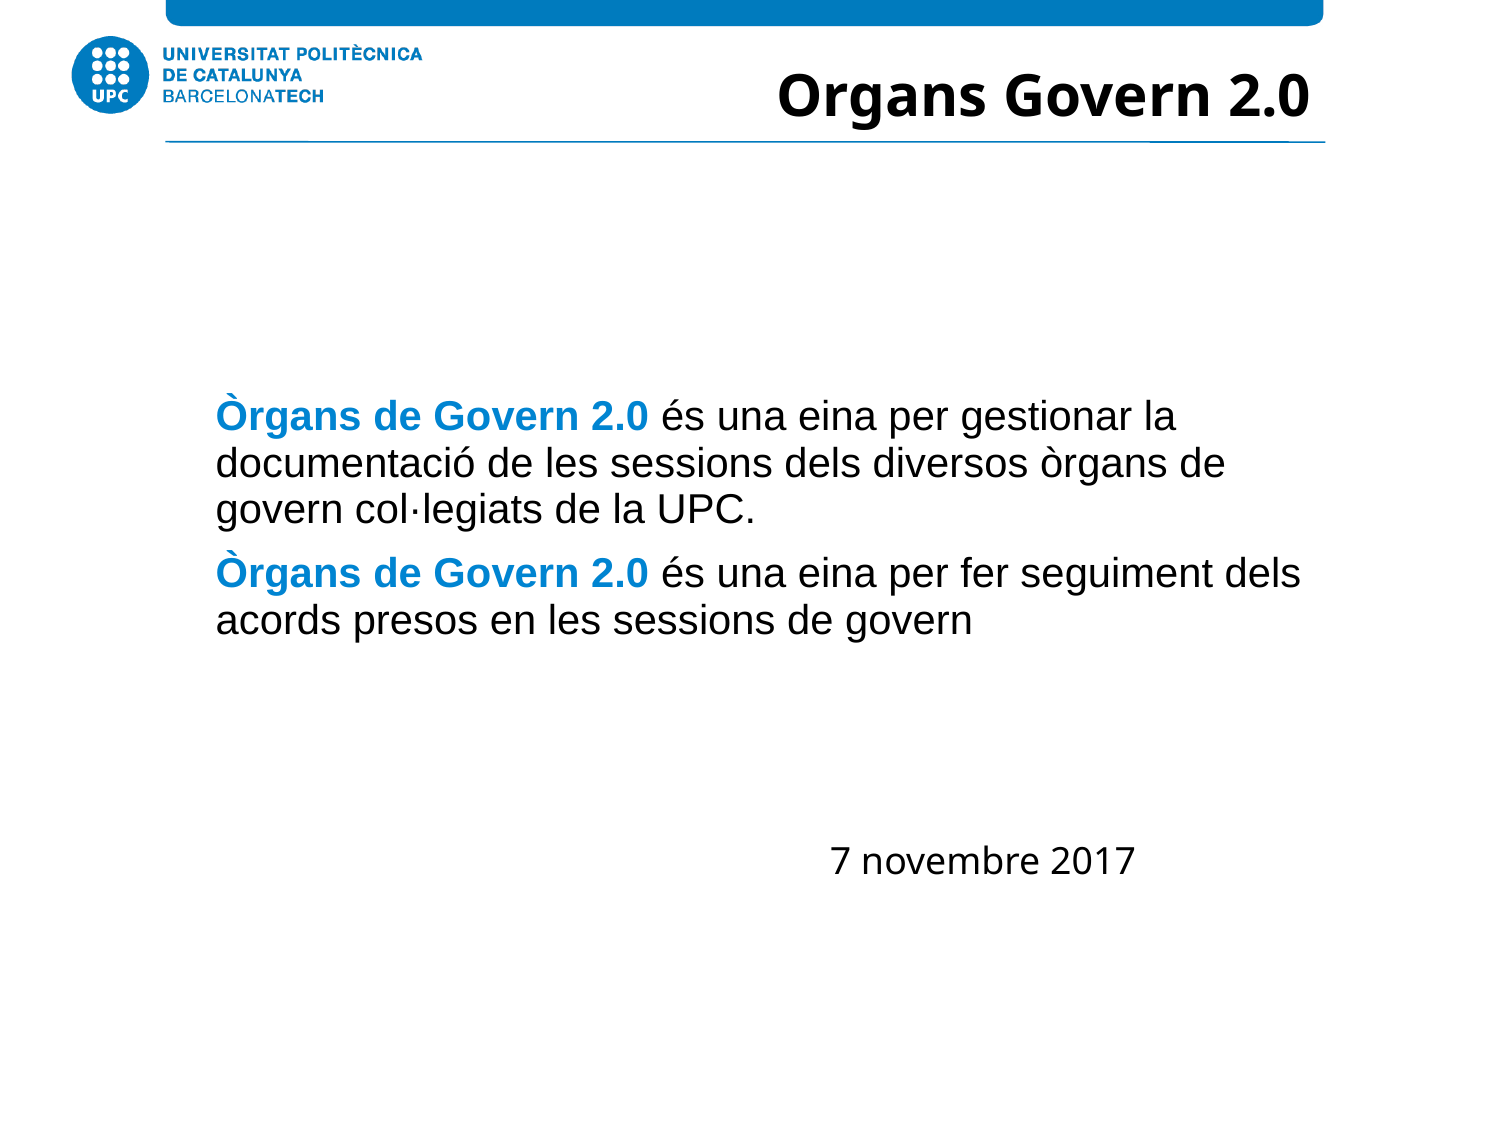

# Organs Govern 2.0
Òrgans de Govern 2.0 és una eina per gestionar la documentació de les sessions dels diversos òrgans de govern col·legiats de la UPC.
Òrgans de Govern 2.0 és una eina per fer seguiment dels acords presos en les sessions de govern
7 novembre 2017